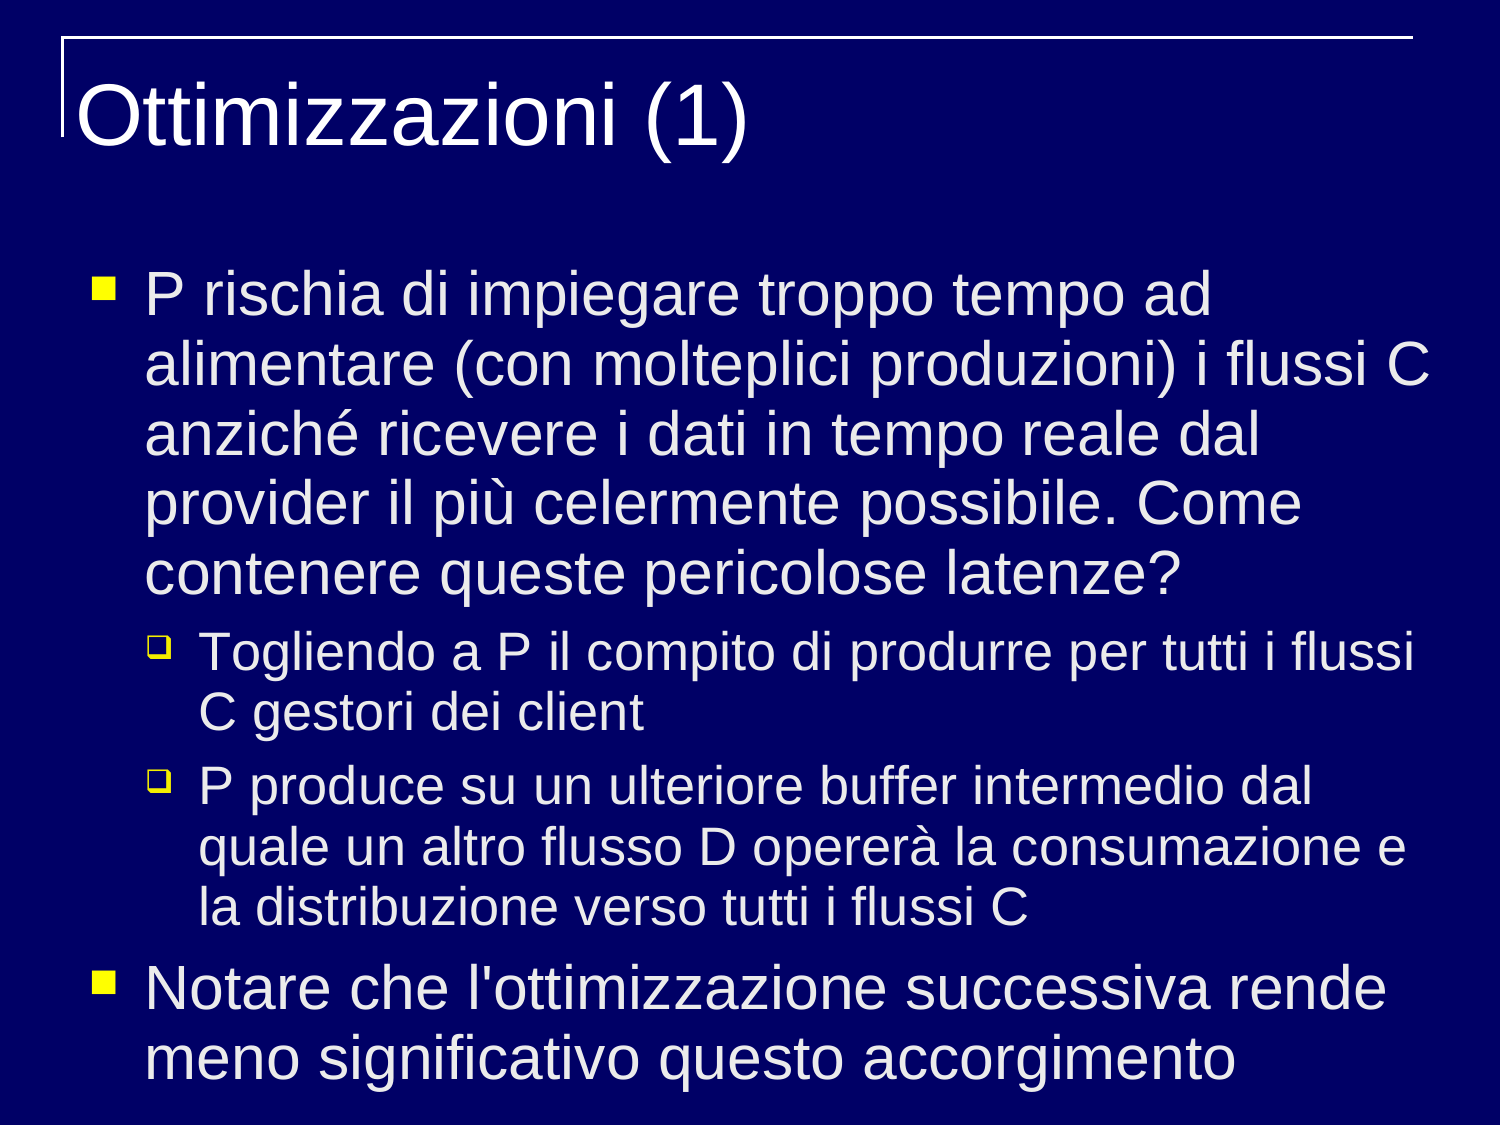

# Ottimizzazioni (1)
P rischia di impiegare troppo tempo ad alimentare (con molteplici produzioni) i flussi C anziché ricevere i dati in tempo reale dal provider il più celermente possibile. Come contenere queste pericolose latenze?
Togliendo a P il compito di produrre per tutti i flussi C gestori dei client
P produce su un ulteriore buffer intermedio dal quale un altro flusso D opererà la consumazione e la distribuzione verso tutti i flussi C
Notare che l'ottimizzazione successiva rende meno significativo questo accorgimento